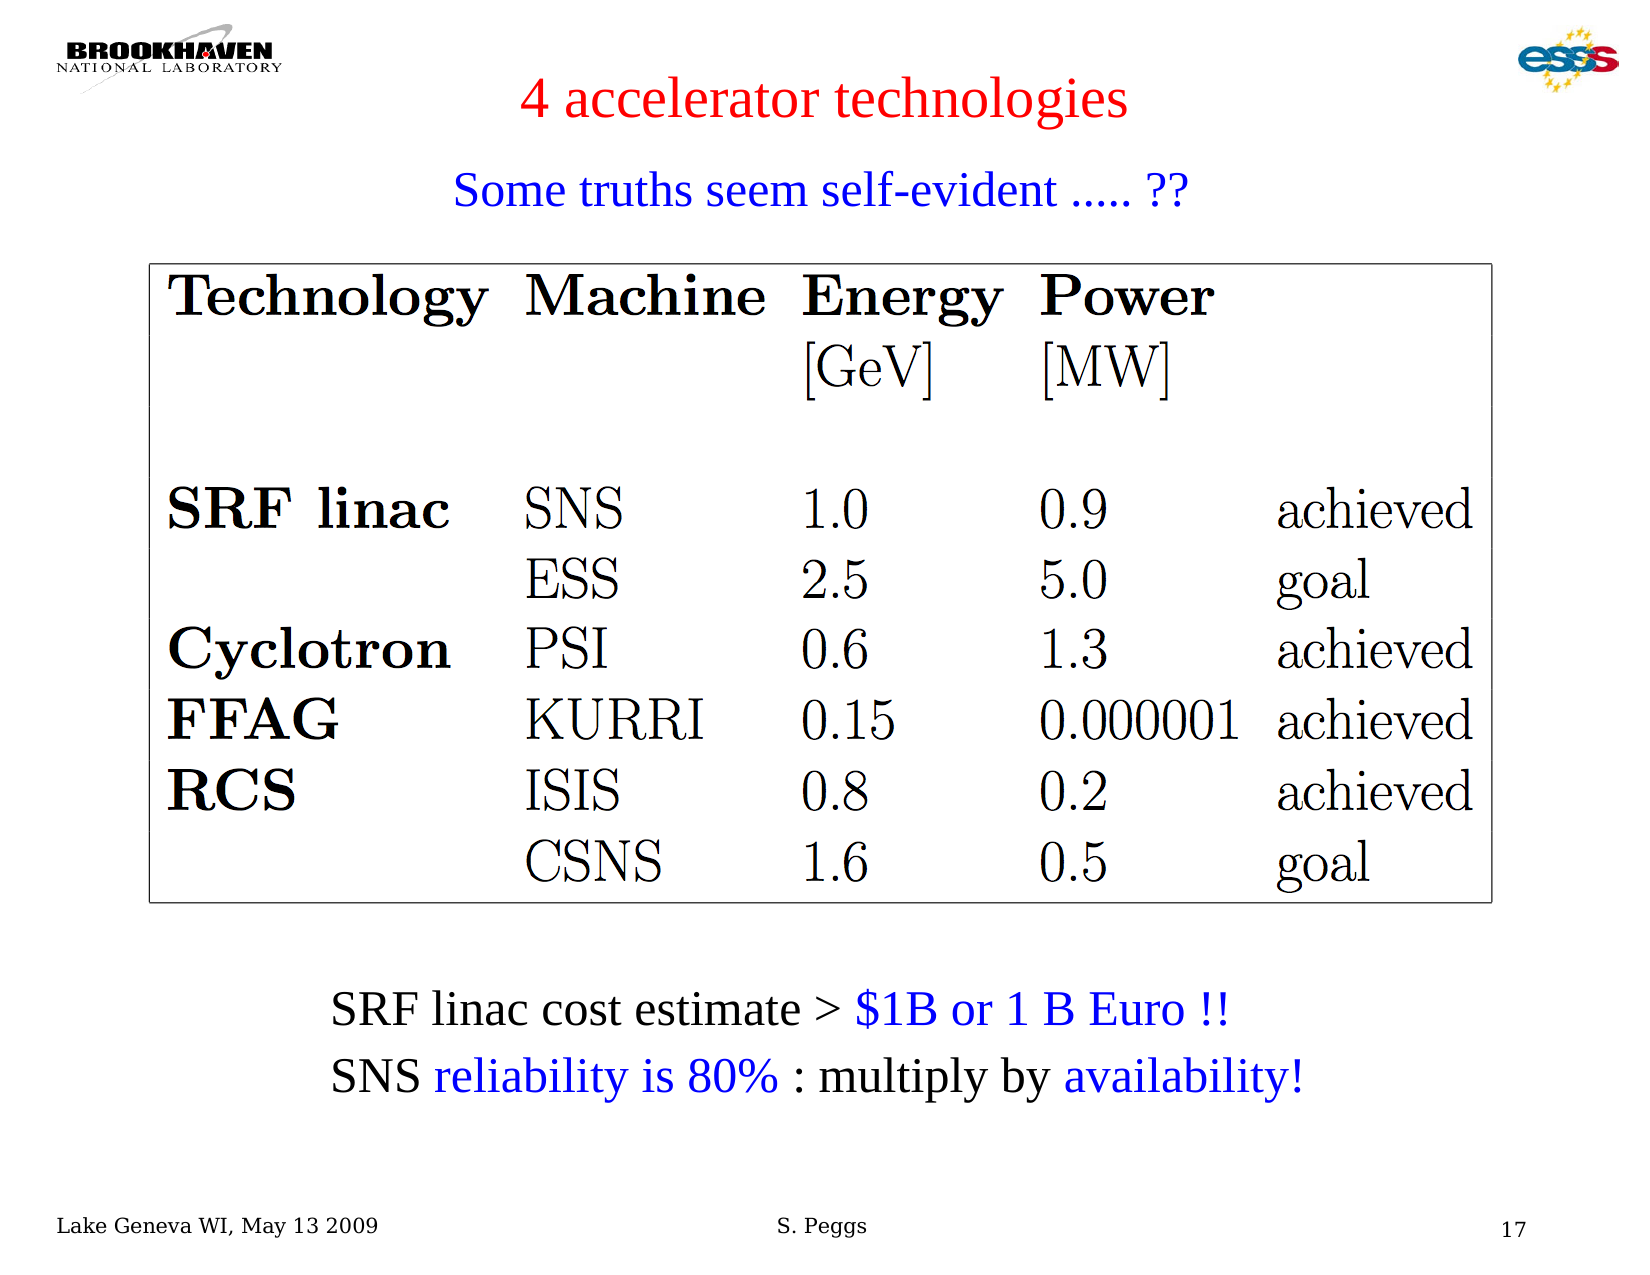

4 accelerator technologies
Some truths seem self-evident ..... ??
SRF linac cost estimate > $1B or 1 B Euro !!
SNS reliability is 80% : multiply by availability!